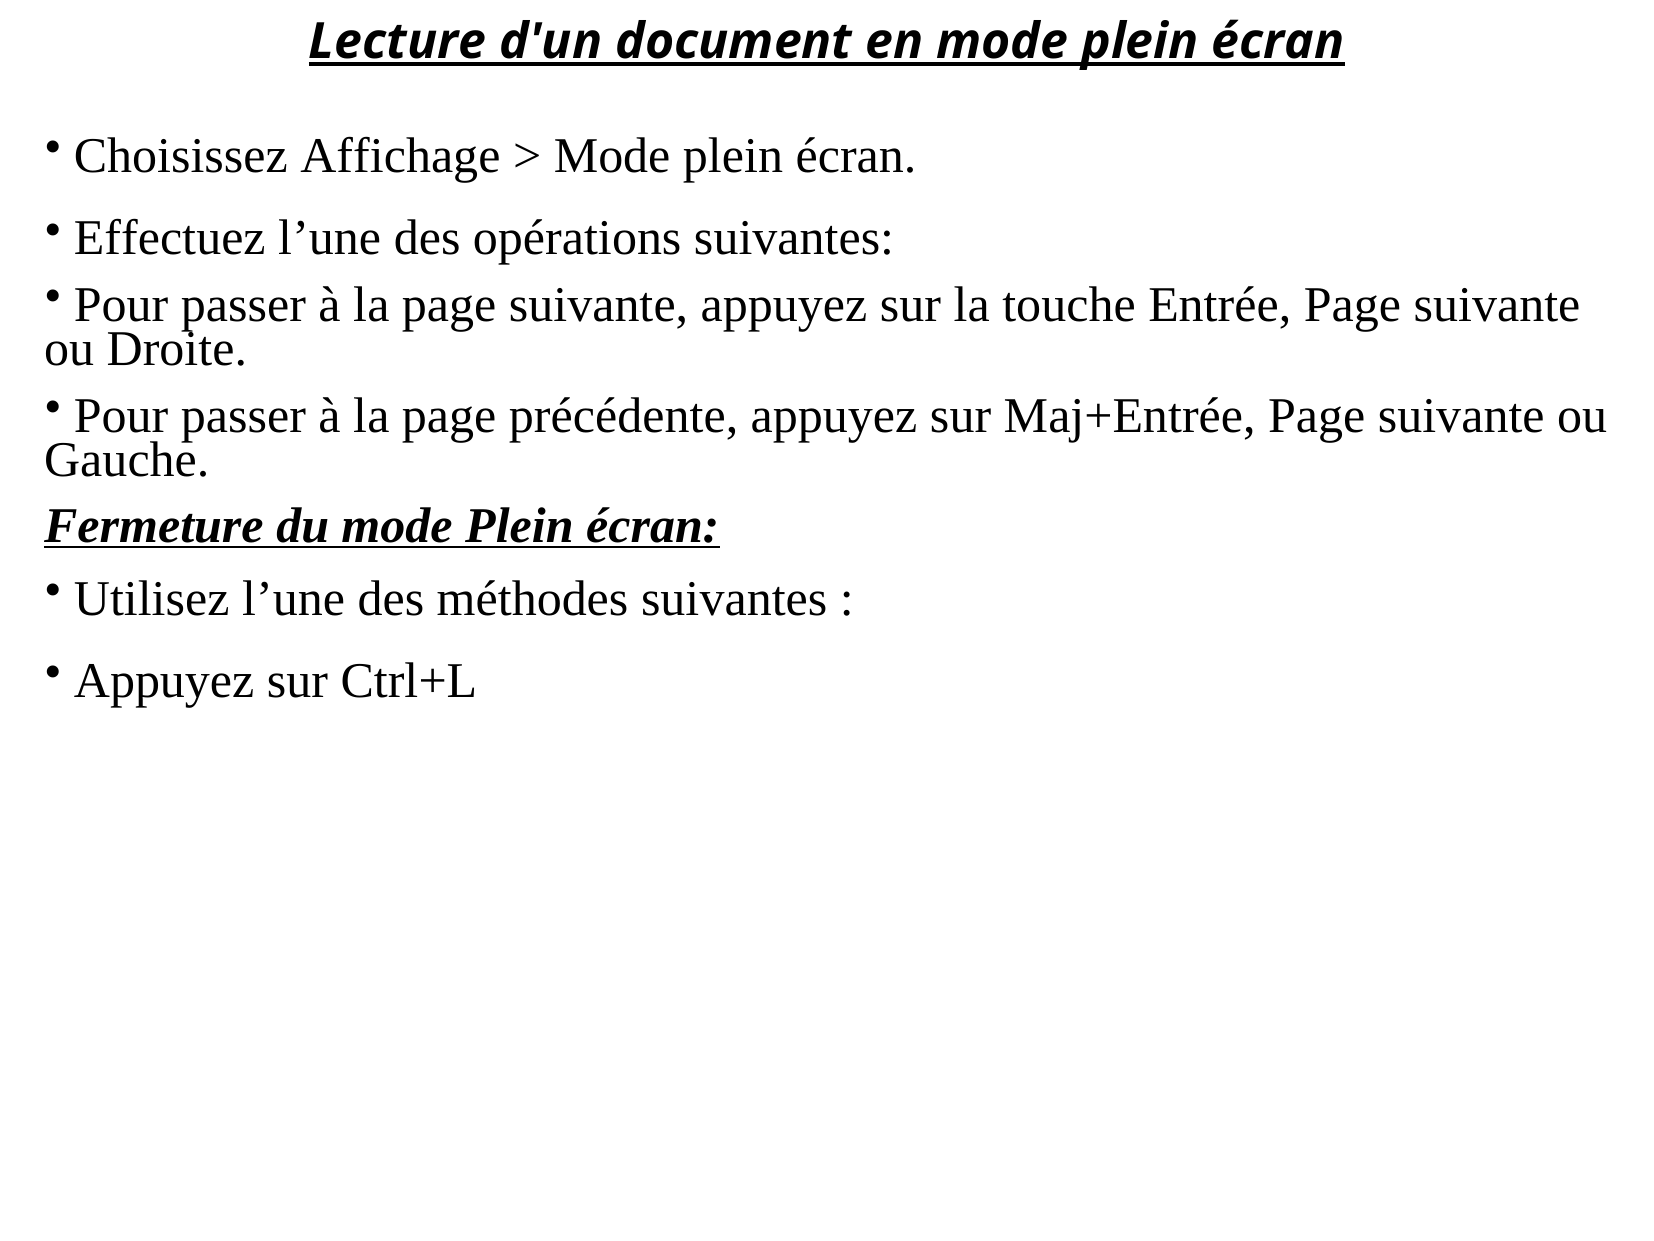

Lecture d'un document en mode plein écran
 Choisissez Affichage > Mode plein écran.
 Effectuez l’une des opérations suivantes:
 Pour passer à la page suivante, appuyez sur la touche Entrée, Page suivante
ou Droite.
 Pour passer à la page précédente, appuyez sur Maj+Entrée, Page suivante ou
Gauche.
Fermeture du mode Plein écran:
 Utilisez l’une des méthodes suivantes :
 Appuyez sur Ctrl+L